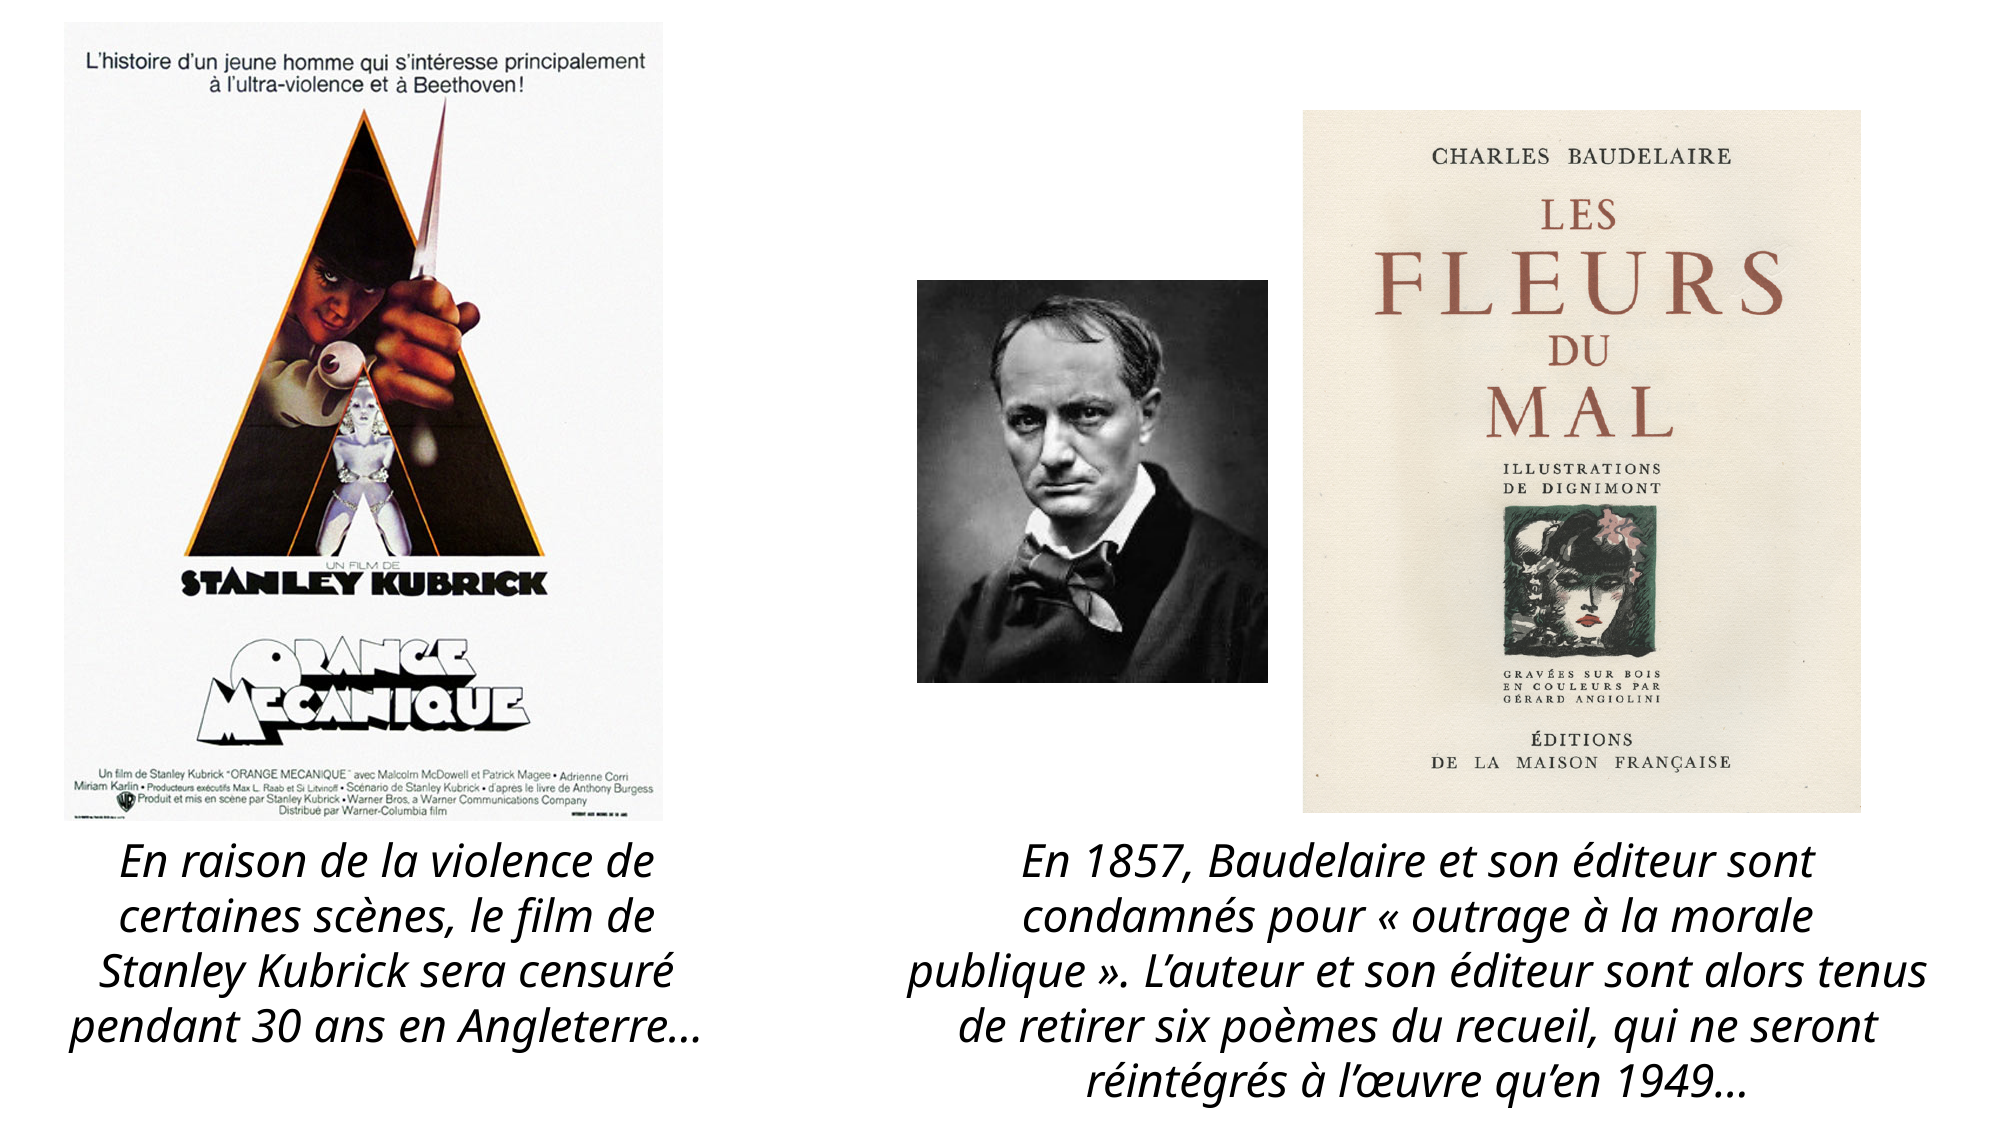

En 1857, Baudelaire et son éditeur sont condamnés pour « outrage à la morale publique ». L’auteur et son éditeur sont alors tenus de retirer six poèmes du recueil, qui ne seront réintégrés à l’œuvre qu’en 1949…
En raison de la violence de certaines scènes, le film de Stanley Kubrick sera censuré pendant 30 ans en Angleterre…